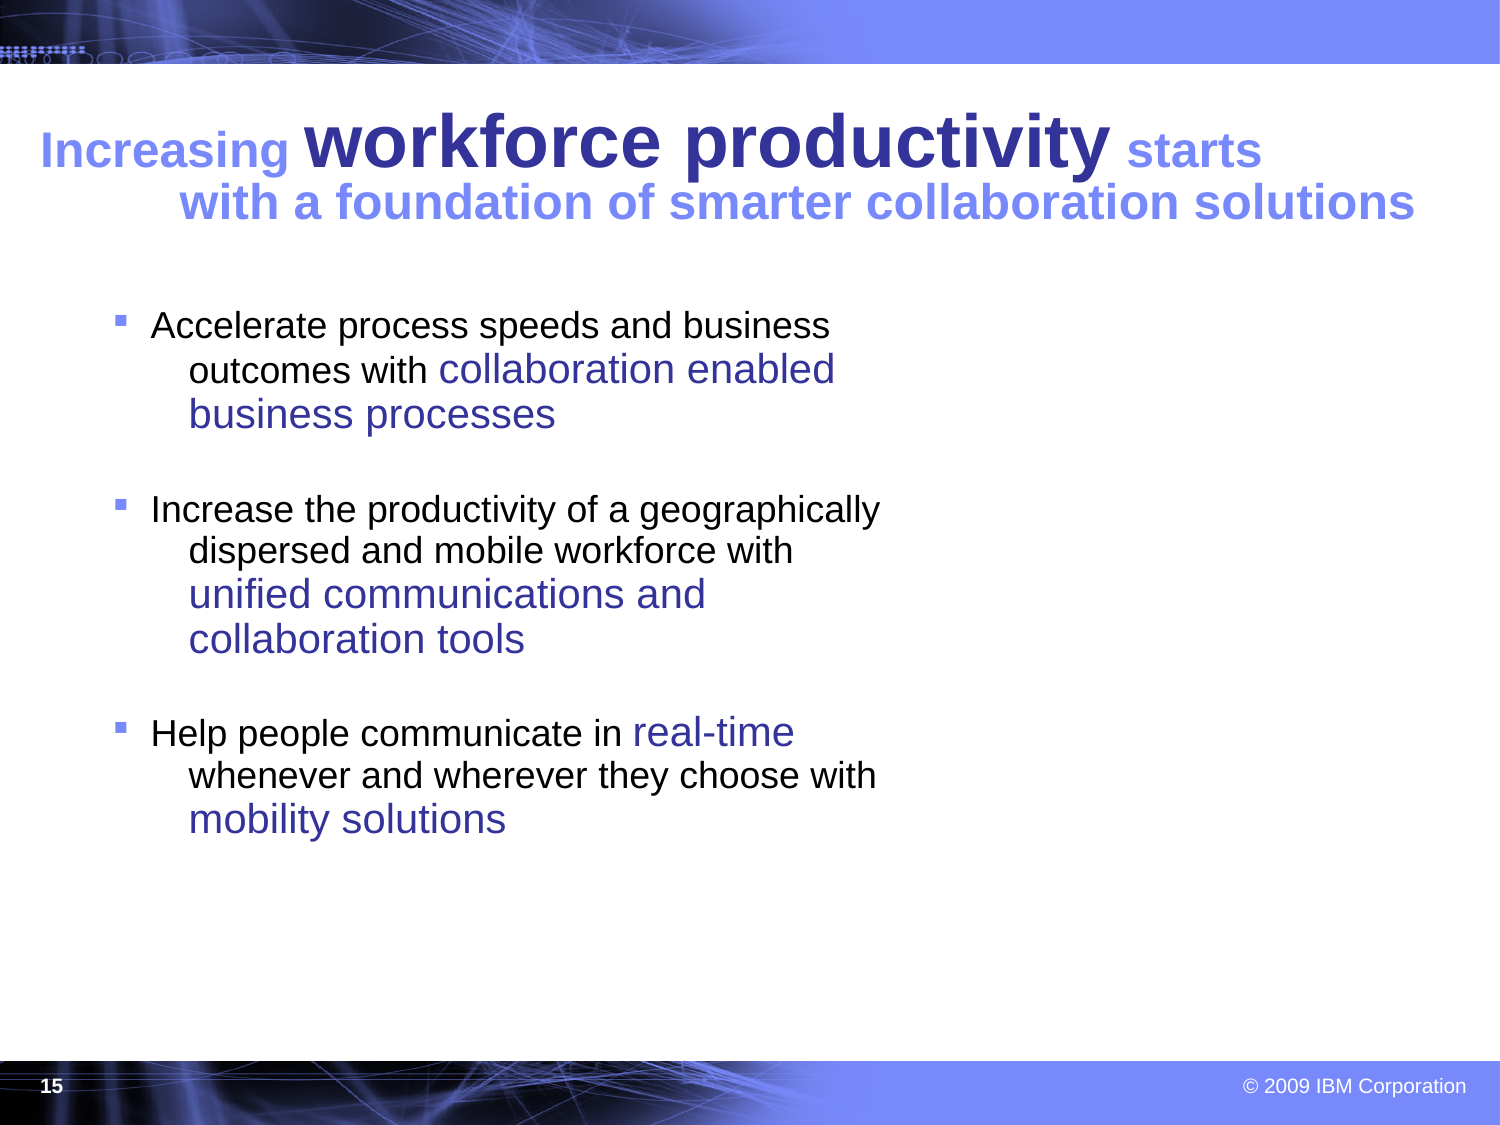

# Increasing workforce productivity starts with a foundation of smarter collaboration solutions
Accelerate process speeds and business outcomes with collaboration enabled business processes
Increase the productivity of a geographically dispersed and mobile workforce with unified communications and collaboration tools
Help people communicate in real-time whenever and wherever they choose with mobility solutions
DEEPER
RELATIONSHIPS
REDUCE
COSTS
WORKFORCE
PRODUCTIVITY
INNOVATION
15